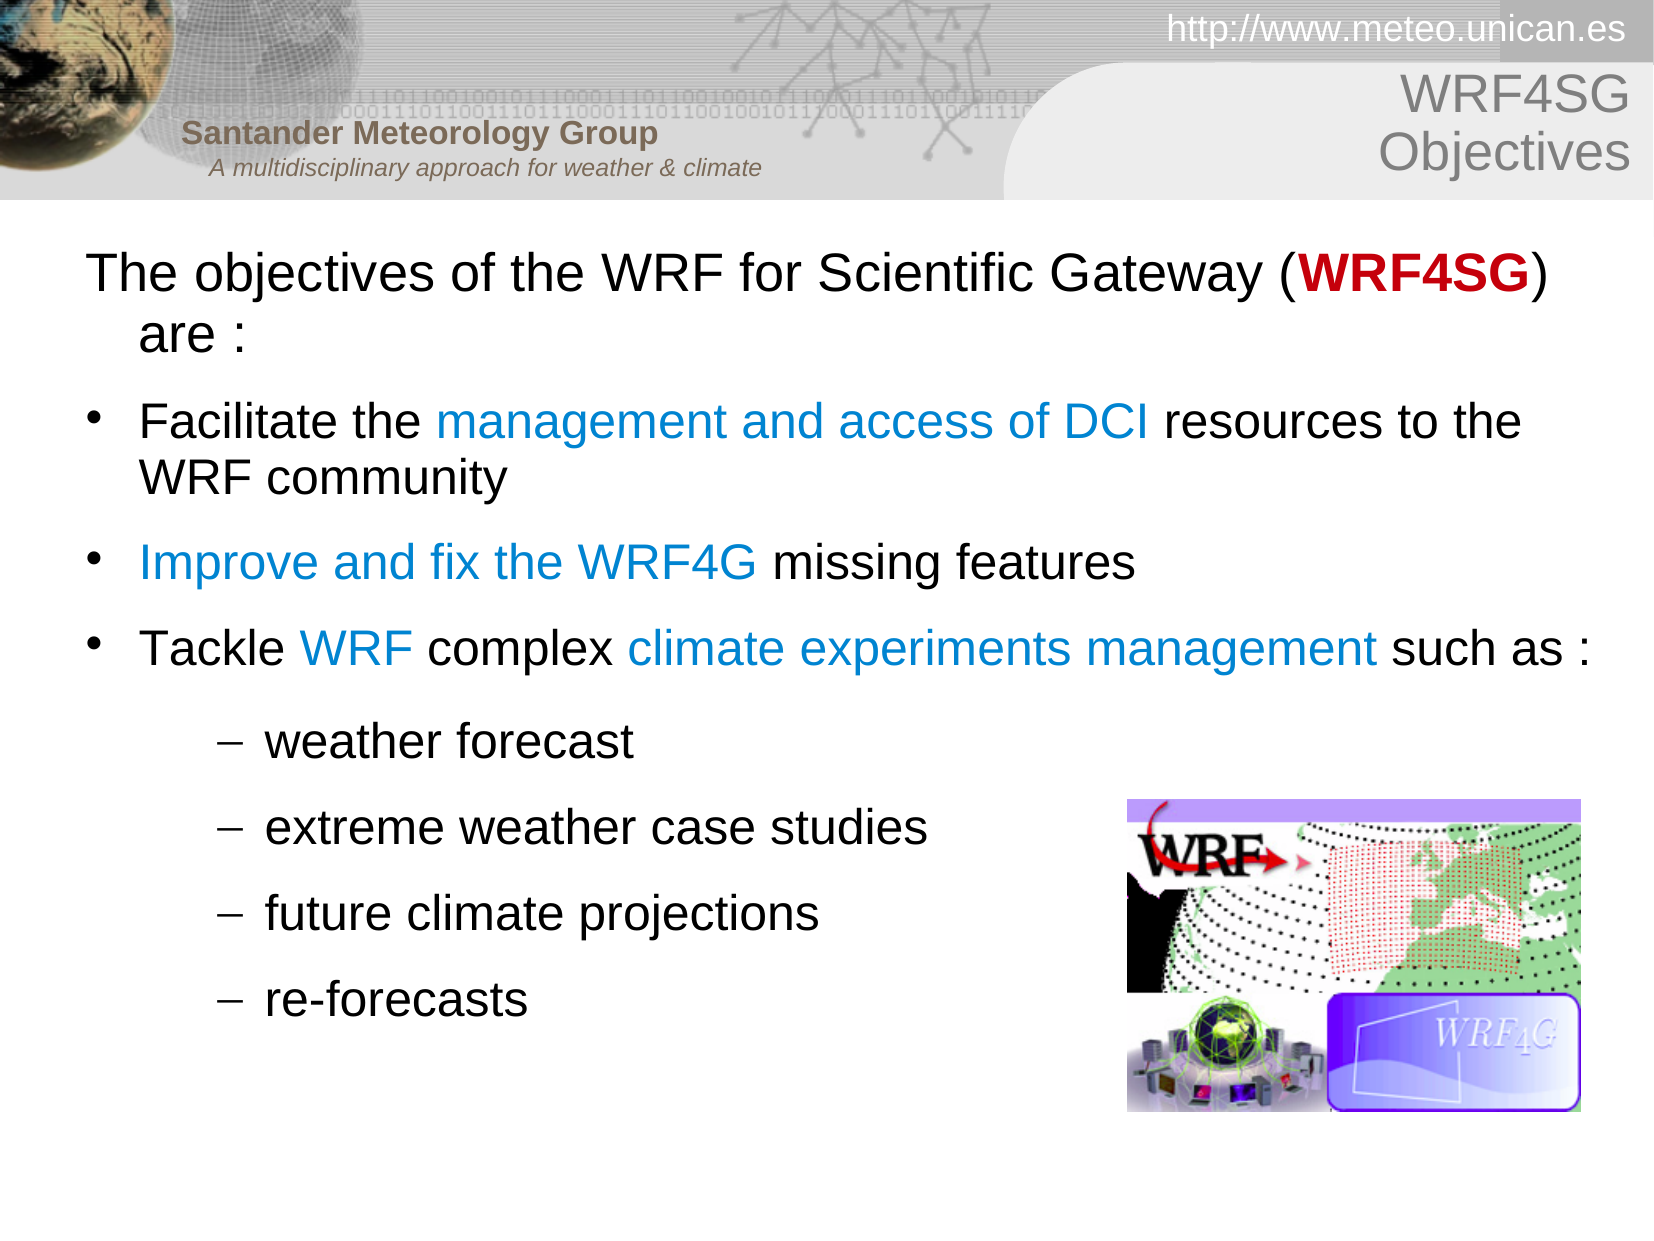

WRF4SG
Objectives
# The objectives of the WRF for Scientific Gateway (WRF4SG) are :
Facilitate the management and access of DCI resources to the WRF community
Improve and fix the WRF4G missing features
Tackle WRF complex climate experiments management such as :
weather forecast
extreme weather case studies
future climate projections
re-forecasts